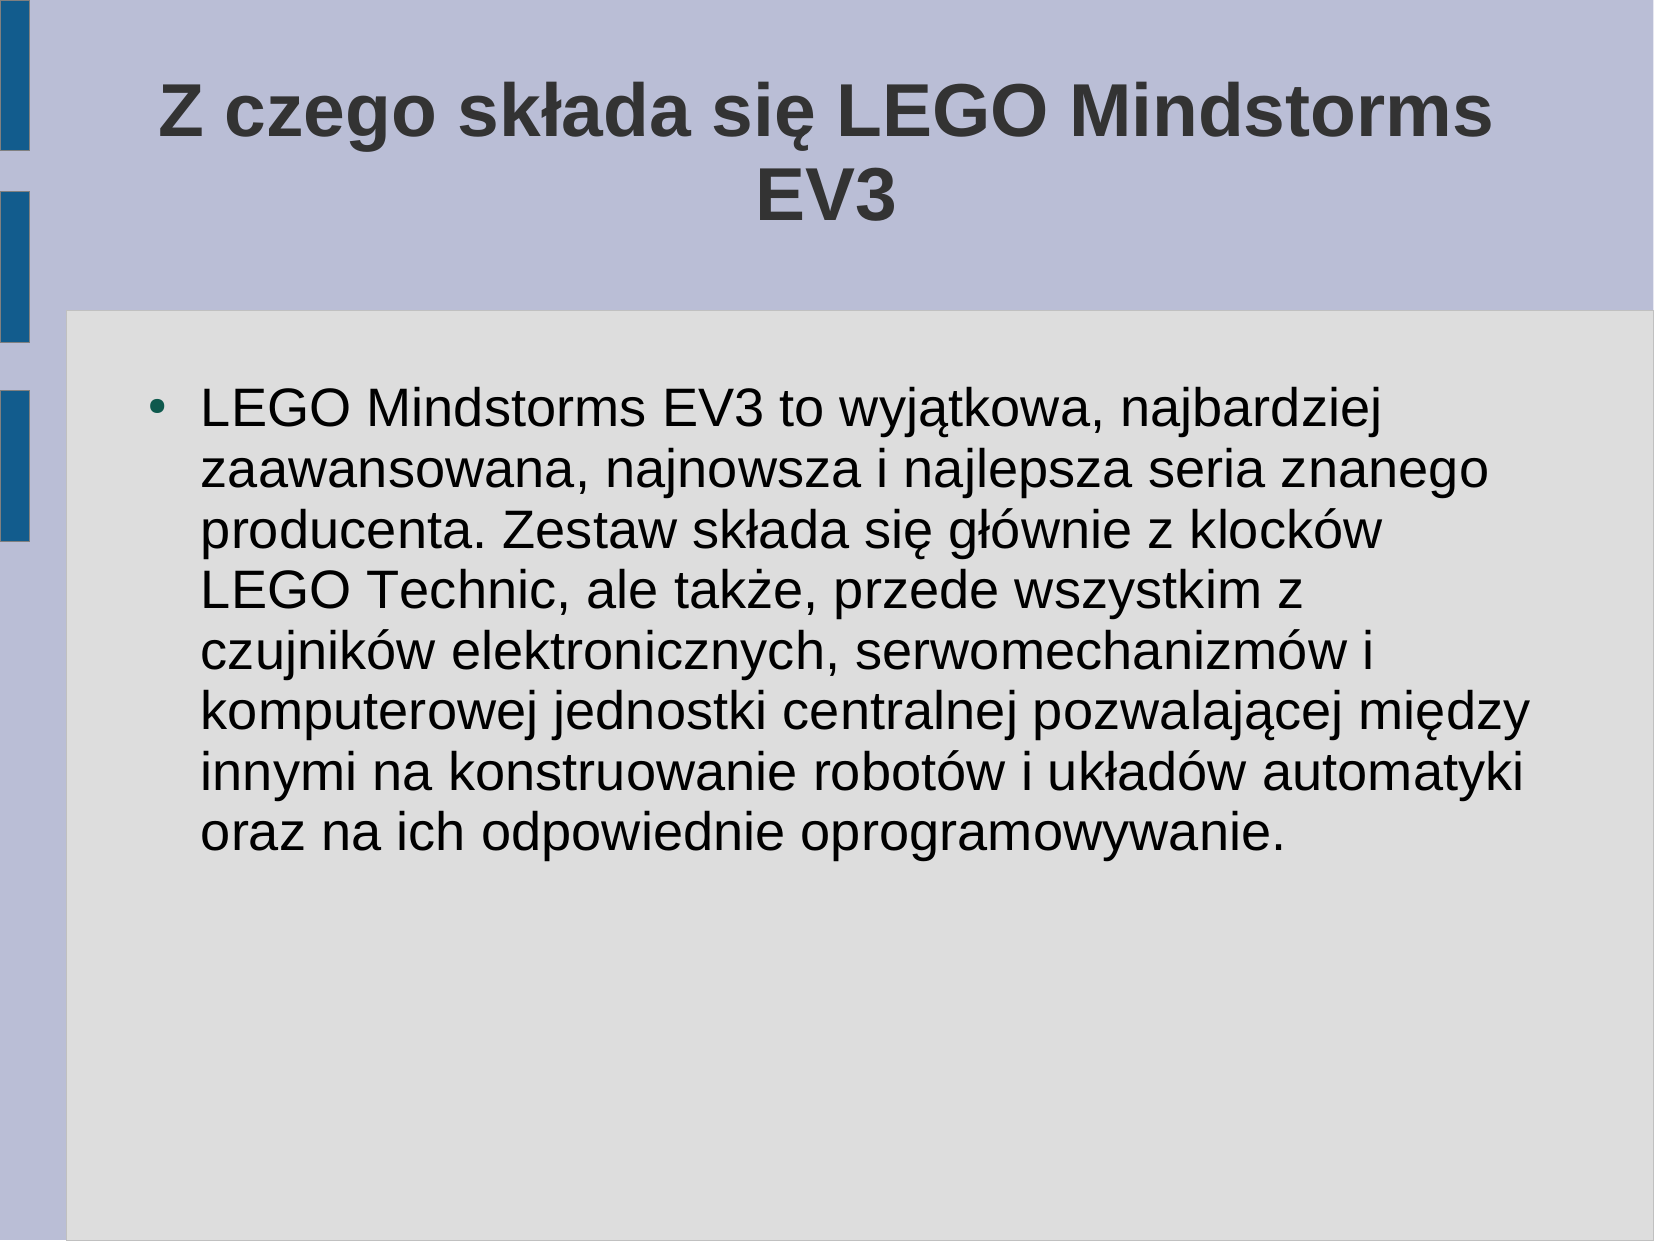

# Z czego składa się LEGO Mindstorms EV3
LEGO Mindstorms EV3 to wyjątkowa, najbardziej zaawansowana, najnowsza i najlepsza seria znanego producenta. Zestaw składa się głównie z klocków LEGO Technic, ale także, przede wszystkim z czujników elektronicznych, serwomechanizmów i komputerowej jednostki centralnej pozwalającej między innymi na konstruowanie robotów i układów automatyki oraz na ich odpowiednie oprogramowywanie.